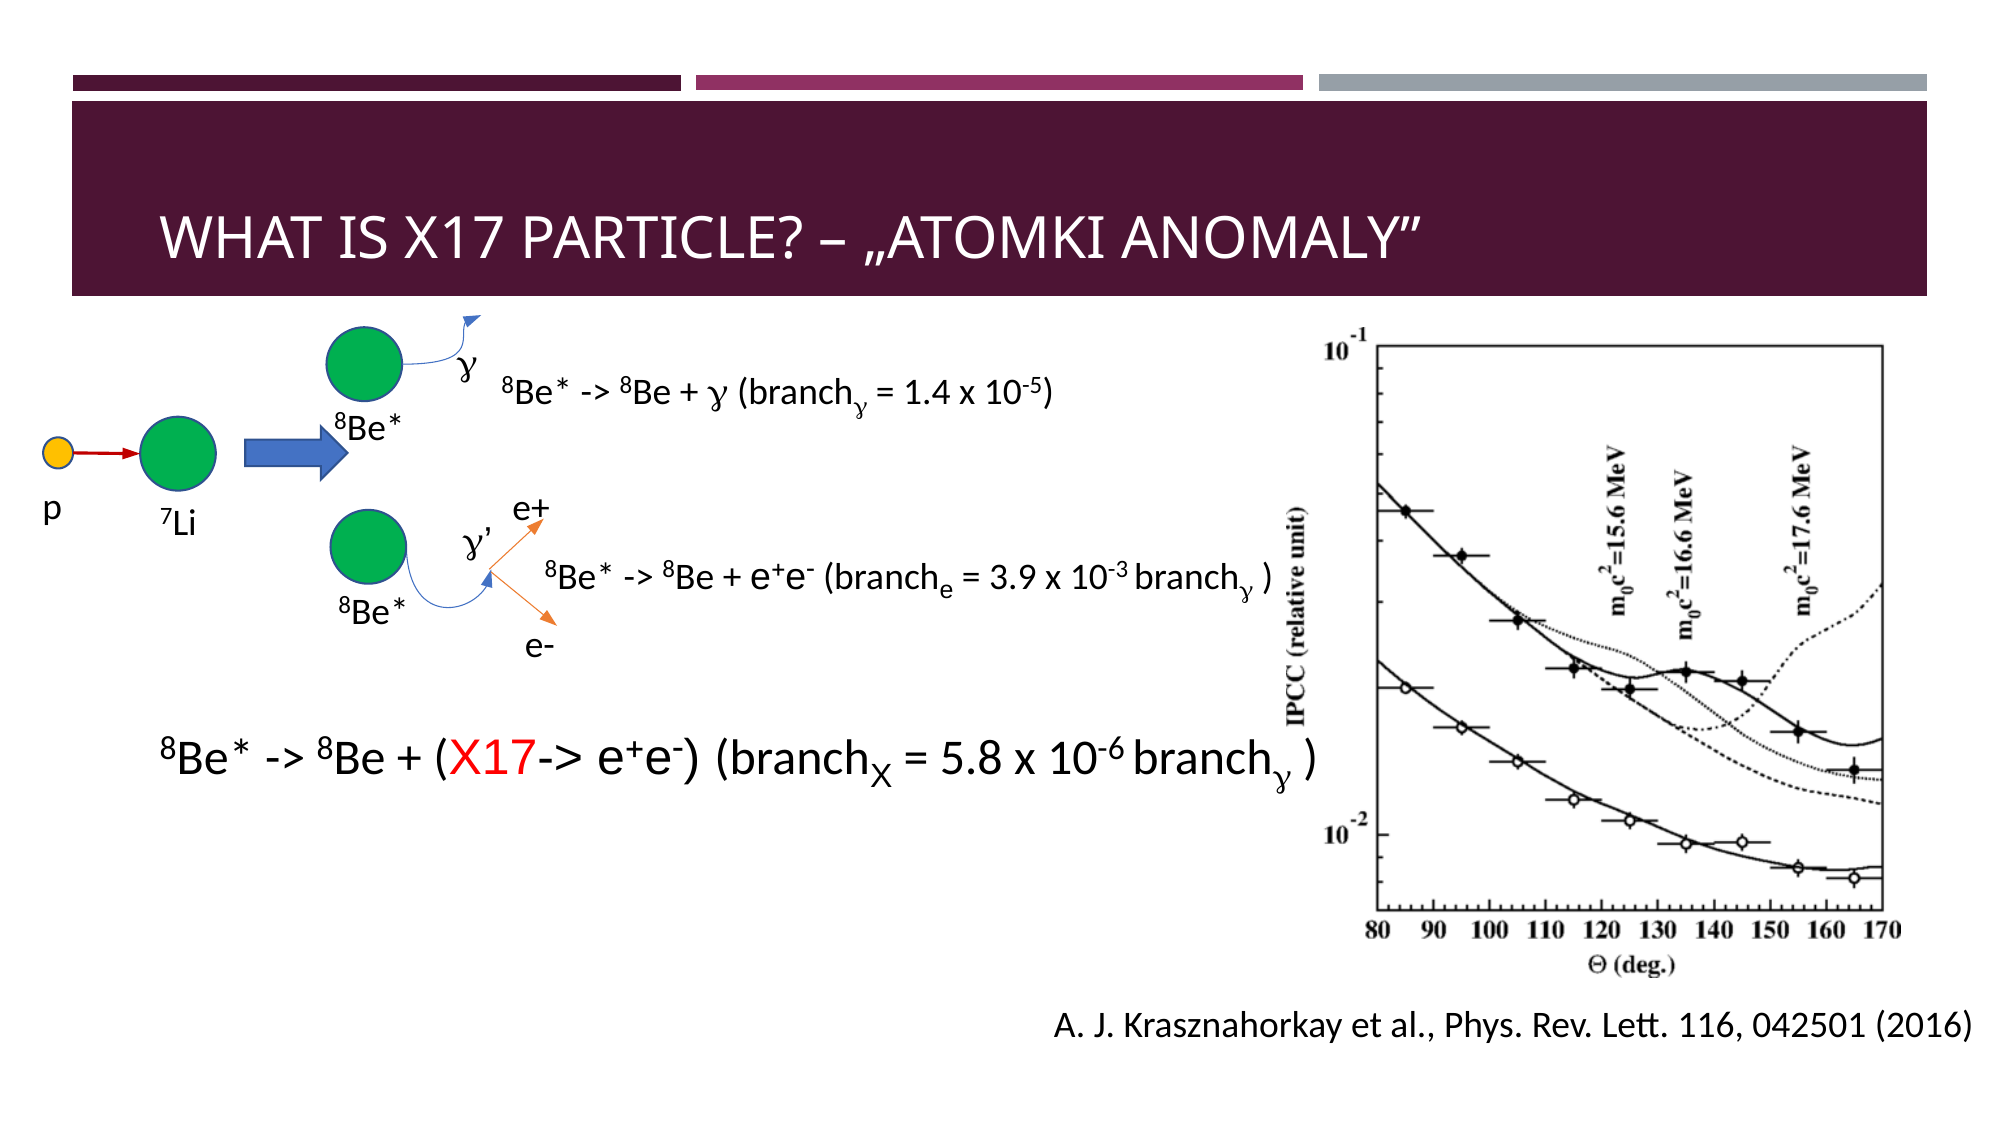

# What is X17 particle? – „Atomki anomaly”
g
8Be* -> 8Be + g (branchg = 1.4 x 10-5)
8Be*
p
7Li
e+
g’
8Be*
e-
8Be* -> 8Be + e+e- (branche = 3.9 x 10-3 branchg )
8Be* -> 8Be + (X17-> e+e-) (branchX = 5.8 x 10-6 branchg )
A. J. Krasznahorkay et al., Phys. Rev. Lett. 116, 042501 (2016)